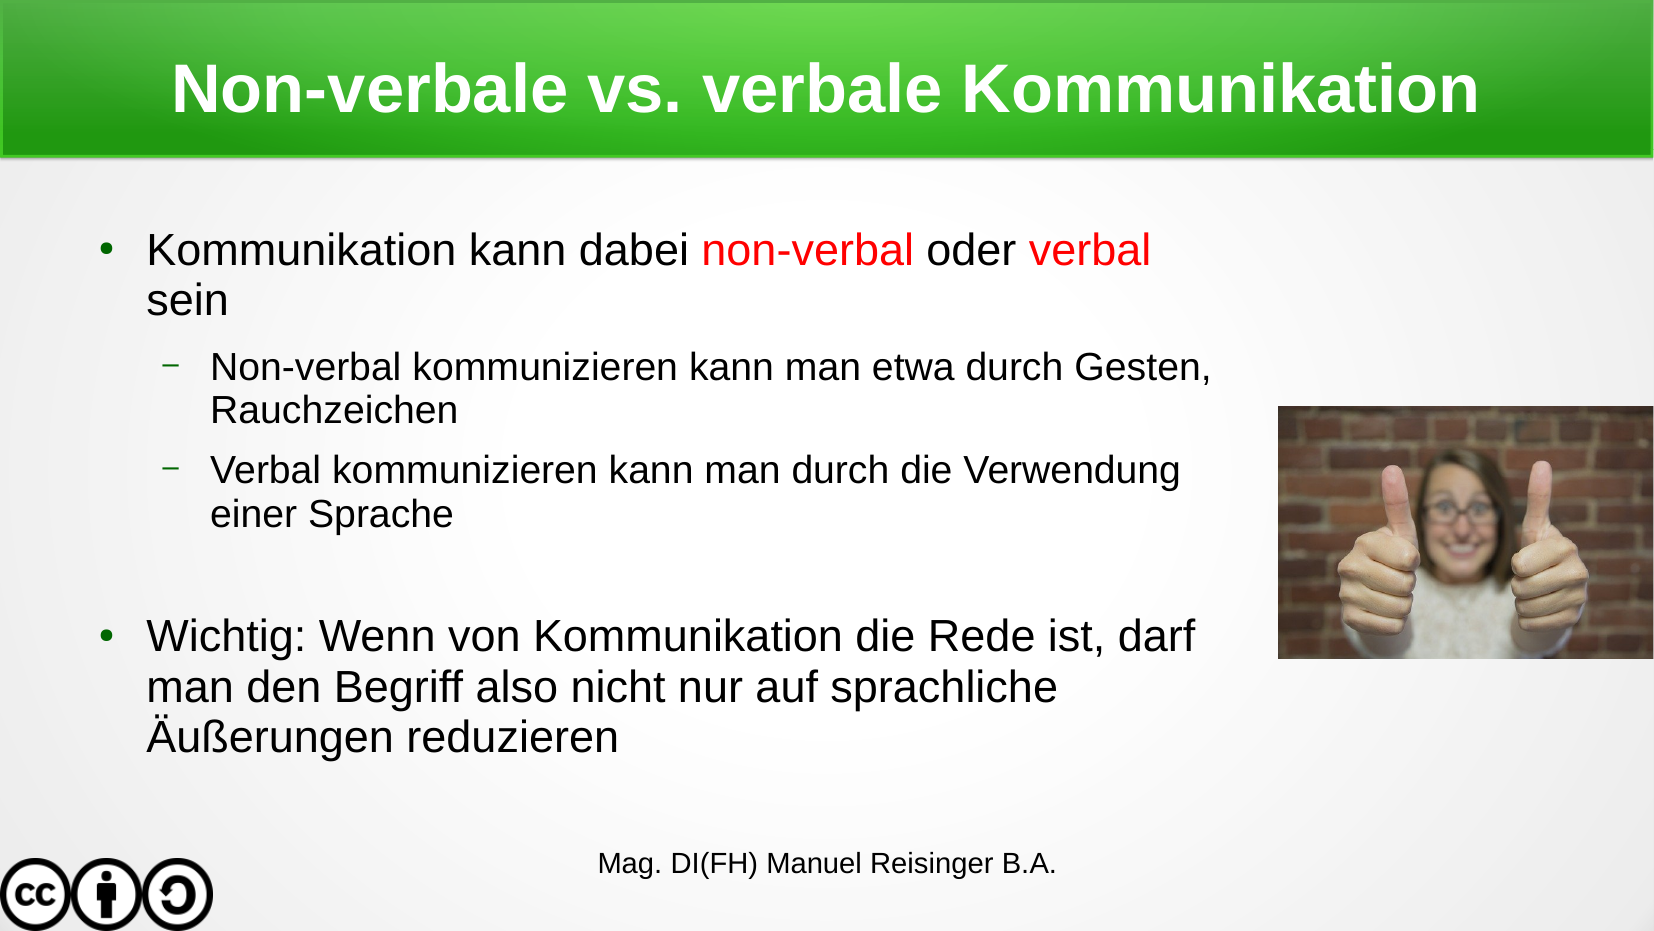

# Non-verbale vs. verbale Kommunikation
Kommunikation kann dabei non-verbal oder verbal sein
Non-verbal kommunizieren kann man etwa durch Gesten, Rauchzeichen
Verbal kommunizieren kann man durch die Verwendung einer Sprache
Wichtig: Wenn von Kommunikation die Rede ist, darf man den Begriff also nicht nur auf sprachliche Äußerungen reduzieren